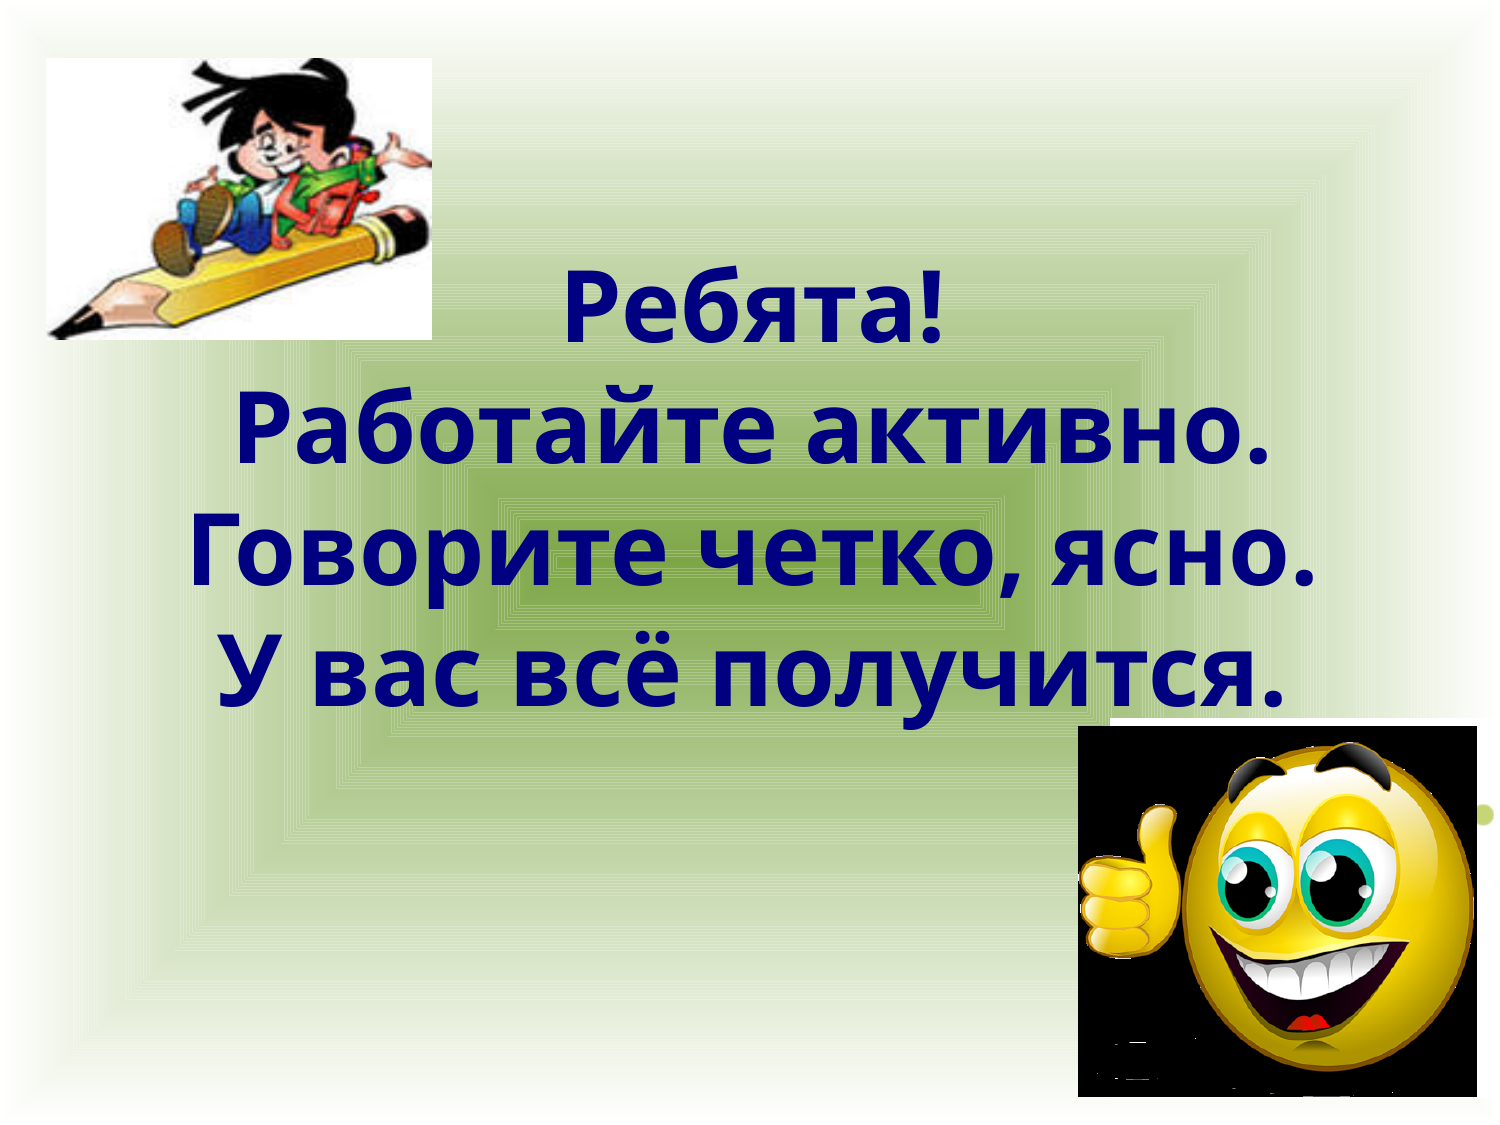

Ребята!
Работайте активно.
Говорите четко, ясно.
У вас всё получится.